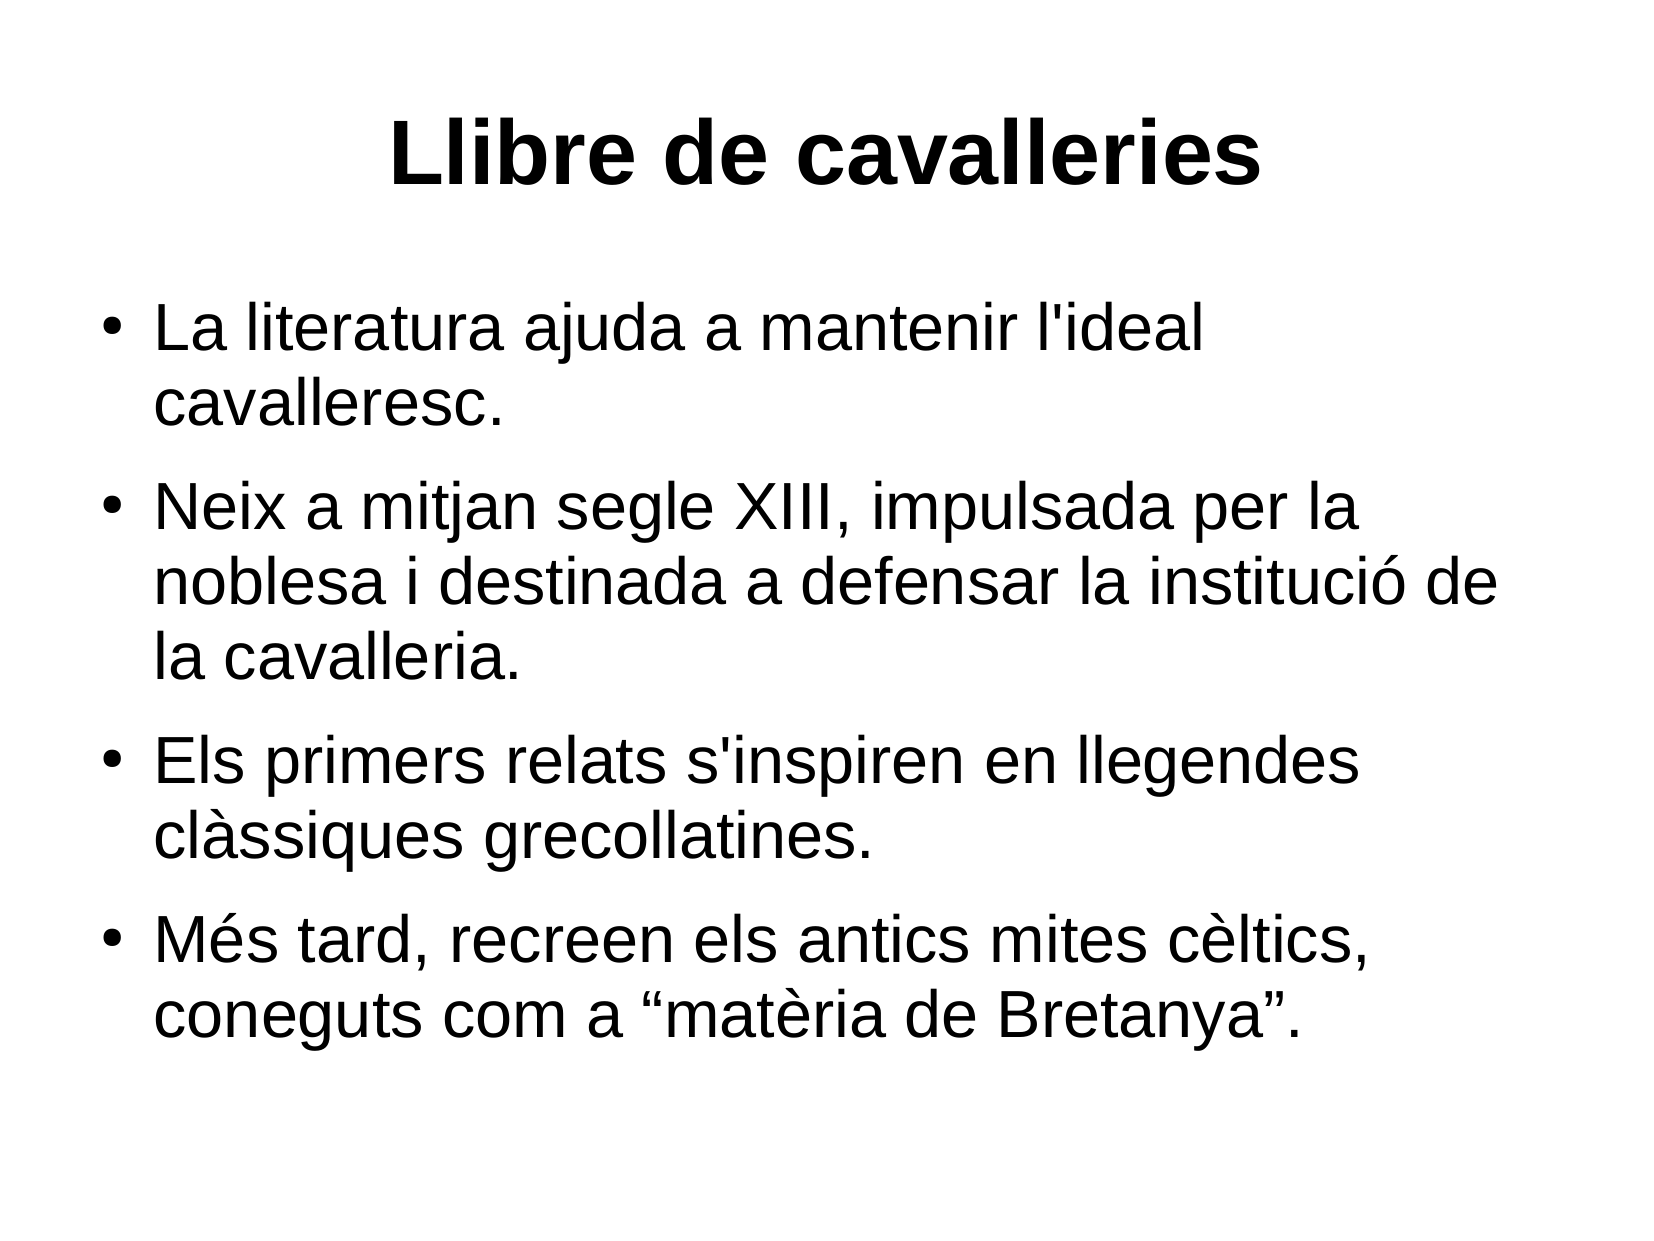

# Llibre de cavalleries
La literatura ajuda a mantenir l'ideal cavalleresc.
Neix a mitjan segle XIII, impulsada per la noblesa i destinada a defensar la institució de la cavalleria.
Els primers relats s'inspiren en llegendes clàssiques grecollatines.
Més tard, recreen els antics mites cèltics, coneguts com a “matèria de Bretanya”.